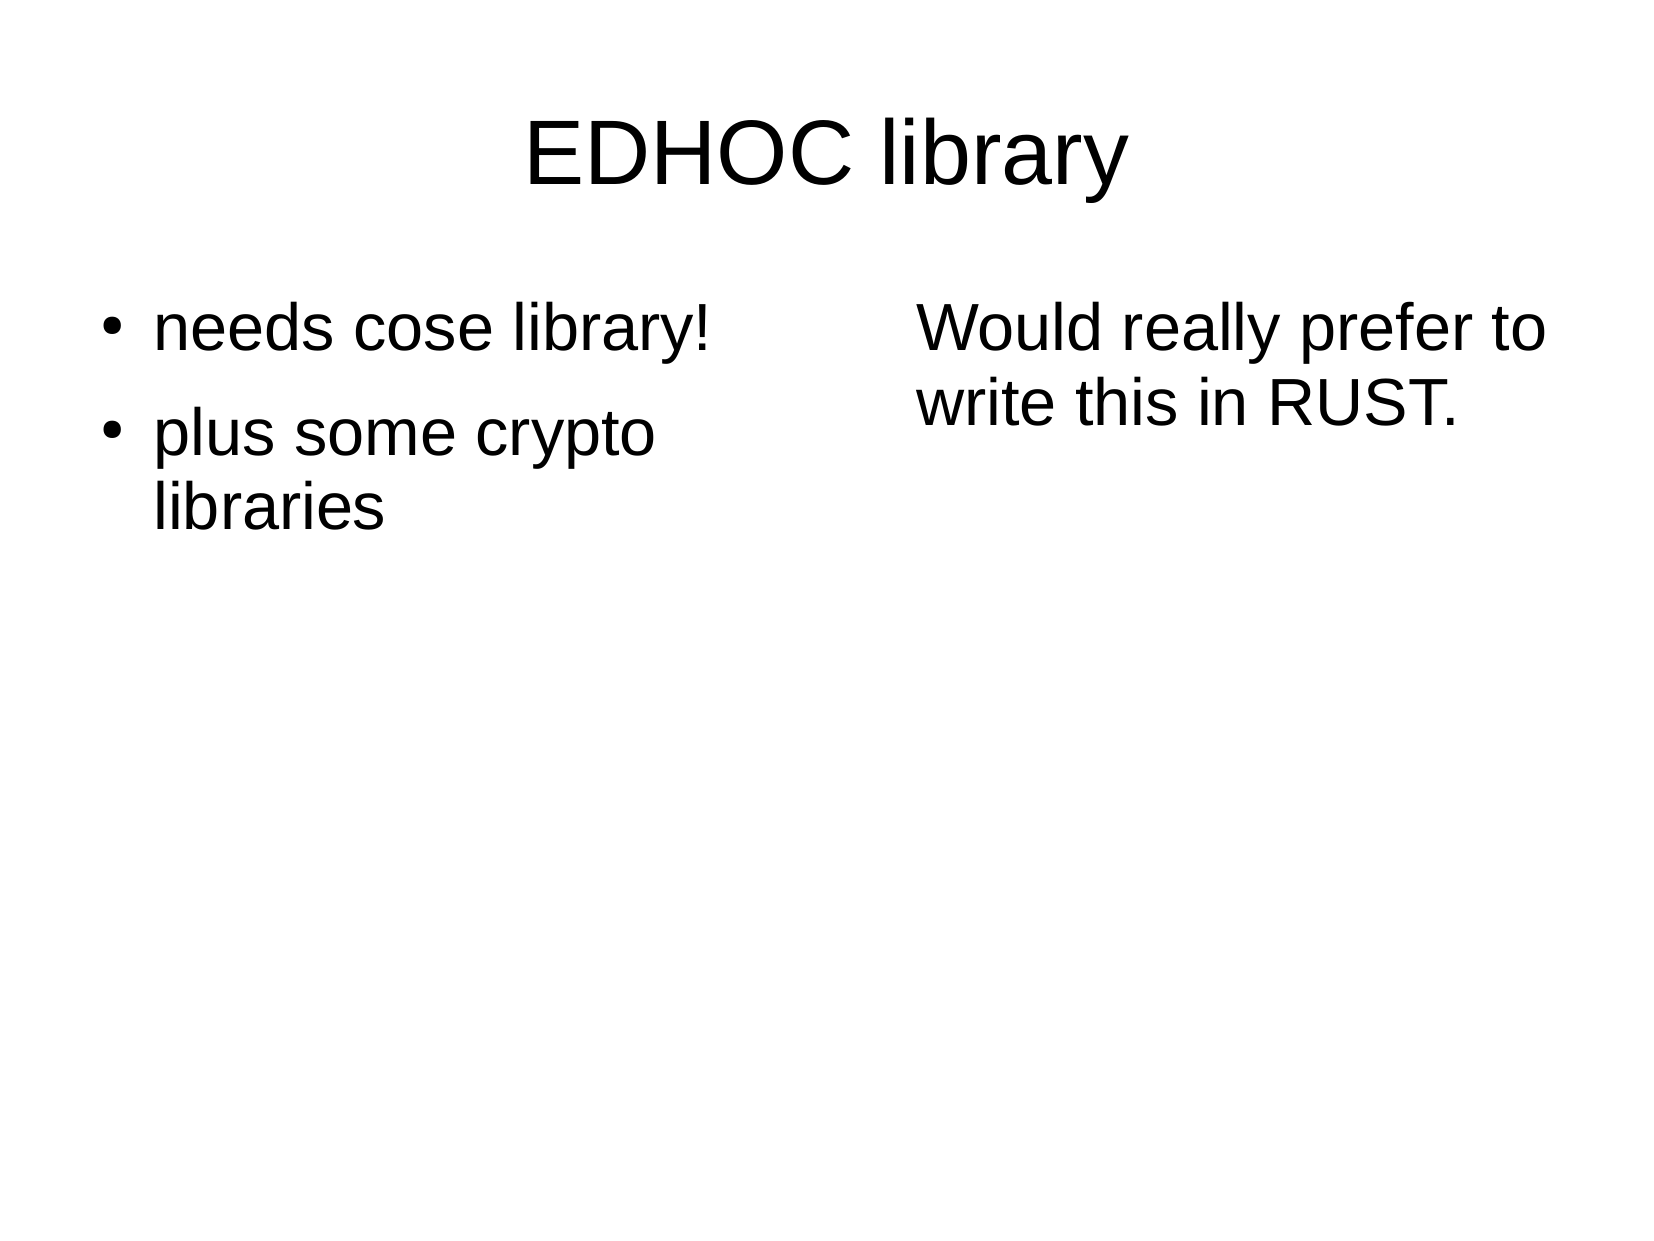

# EDHOC library
needs cose library!
plus some crypto libraries
Would really prefer to write this in RUST.